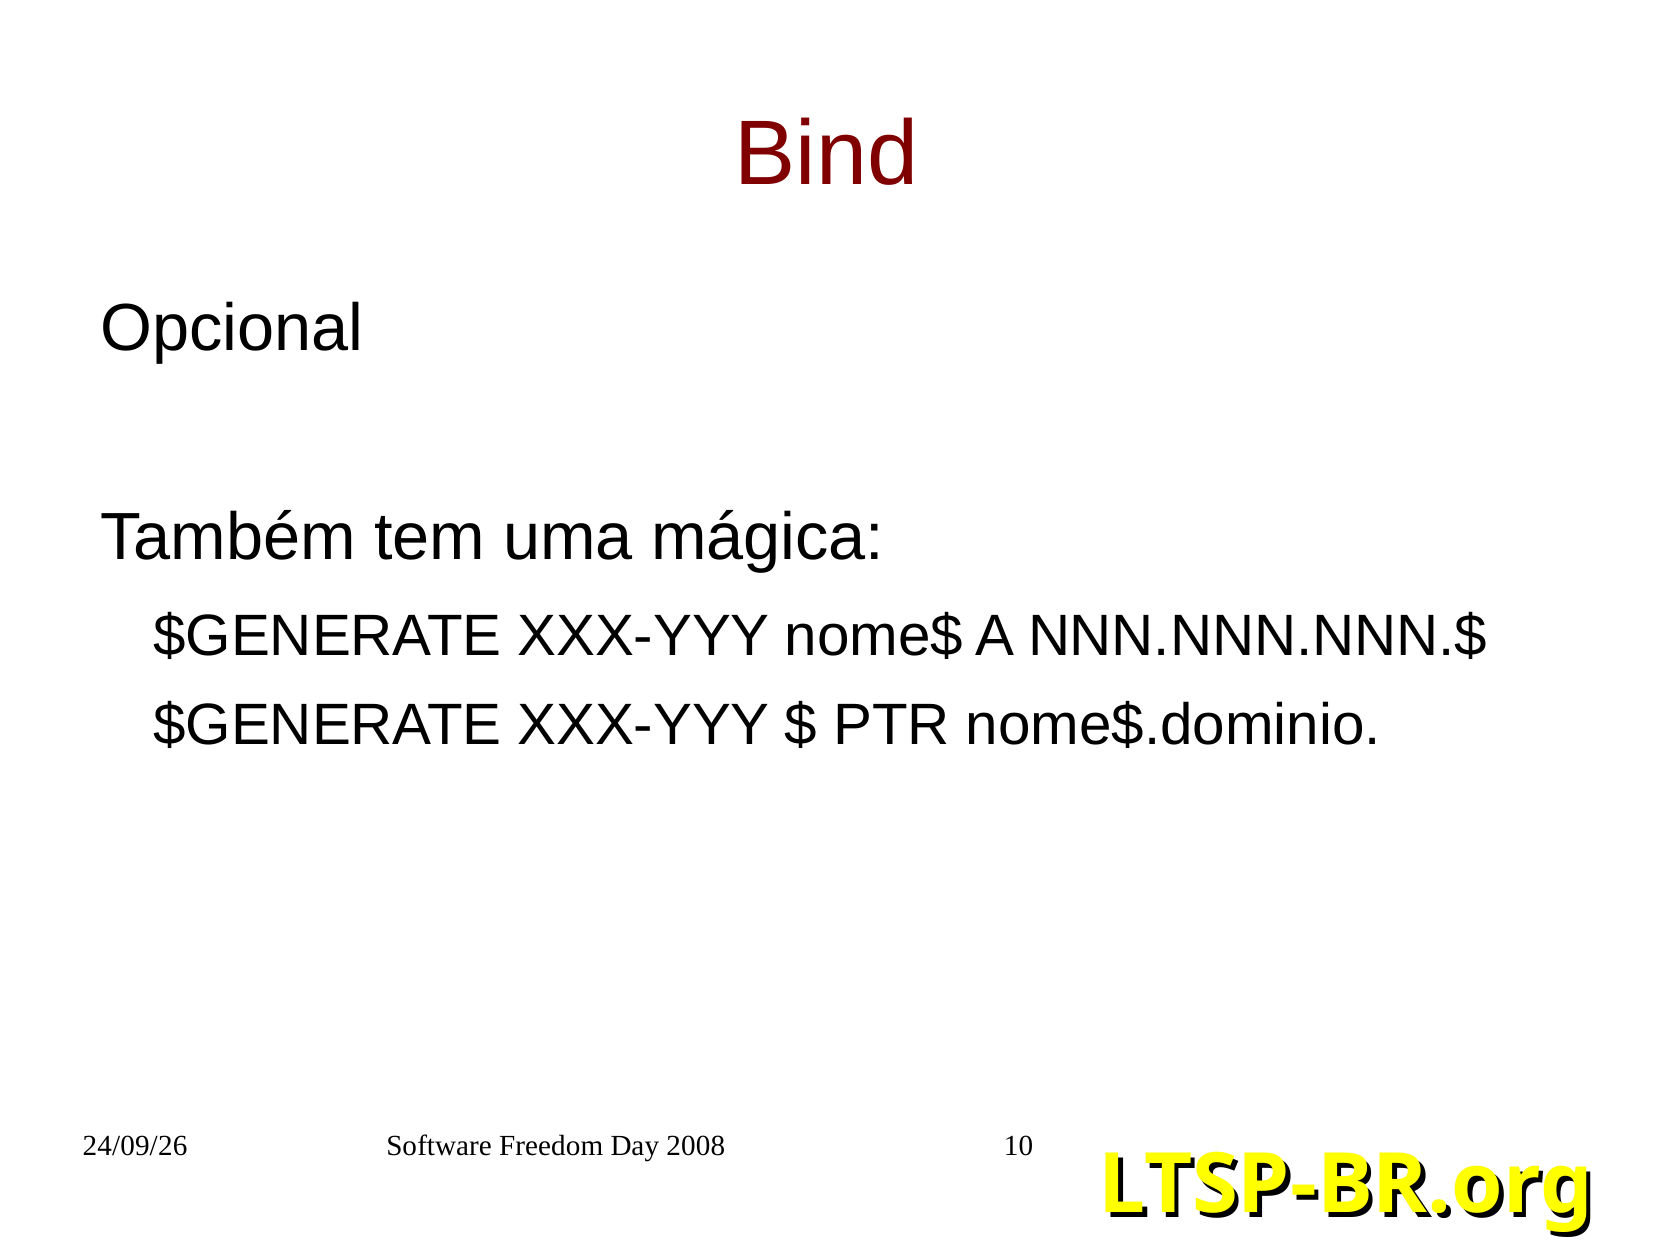

# Bind
Opcional
Também tem uma mágica:
$GENERATE XXX-YYY nome$ A NNN.NNN.NNN.$
$GENERATE XXX-YYY $ PTR nome$.dominio.
Software Freedom Day 2008
10